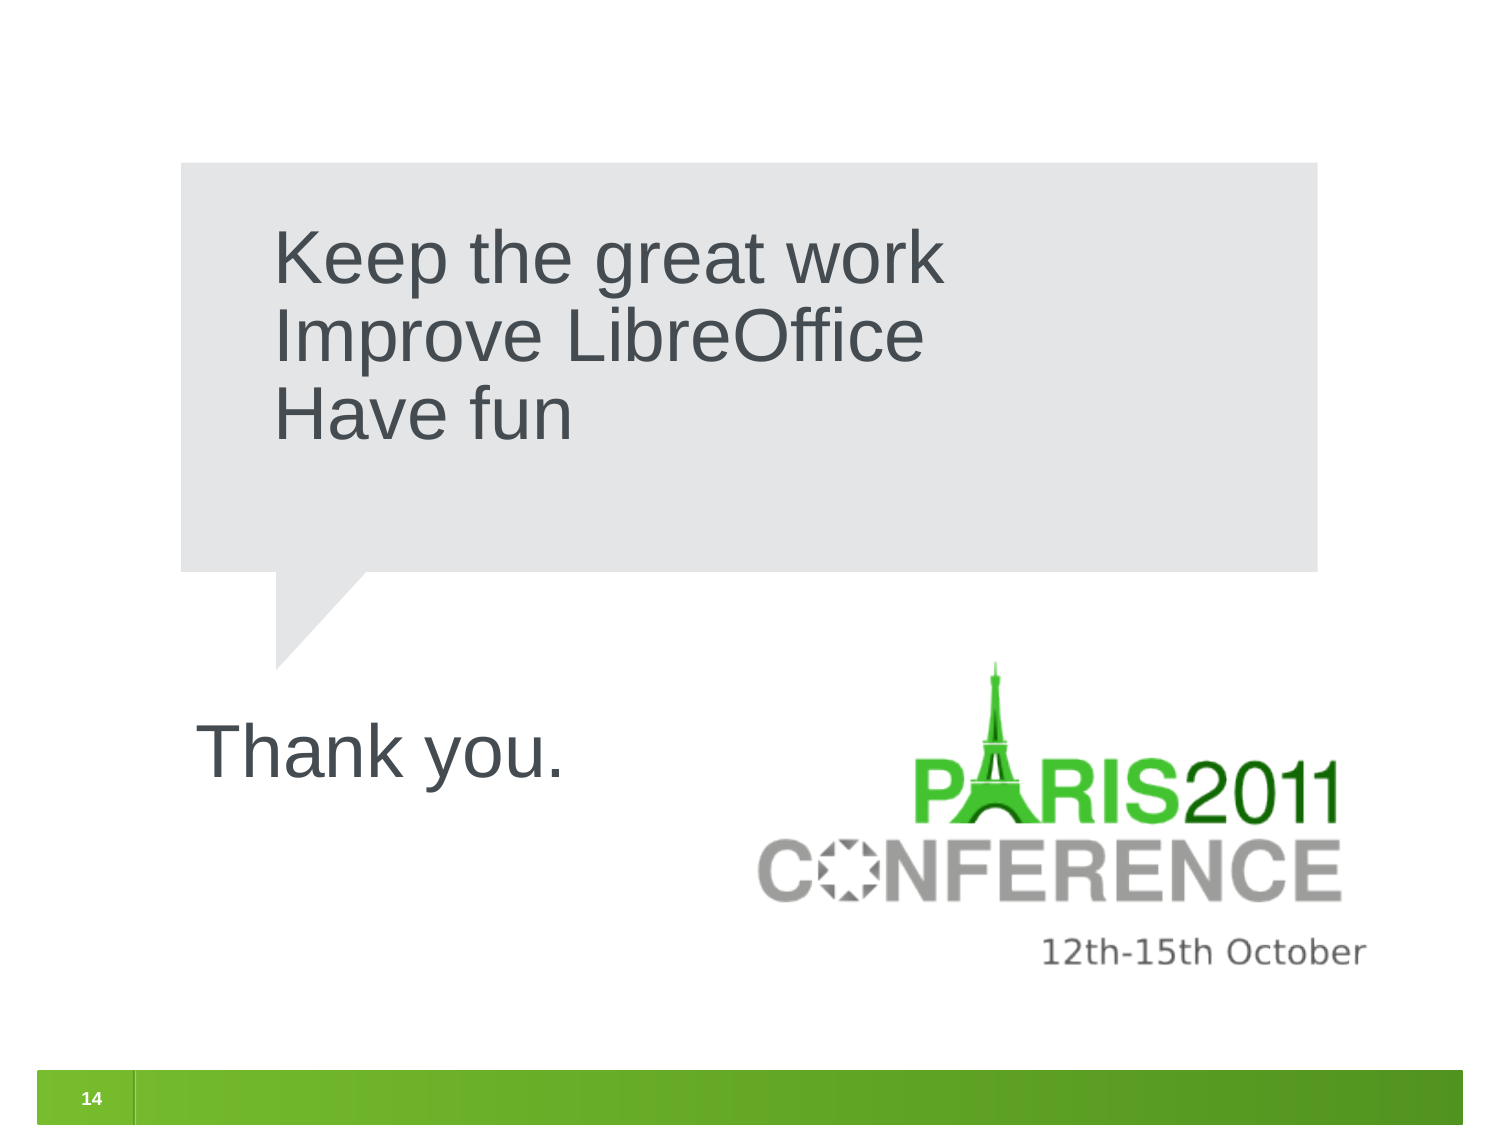

Keep the great work
Improve LibreOffice
Have fun